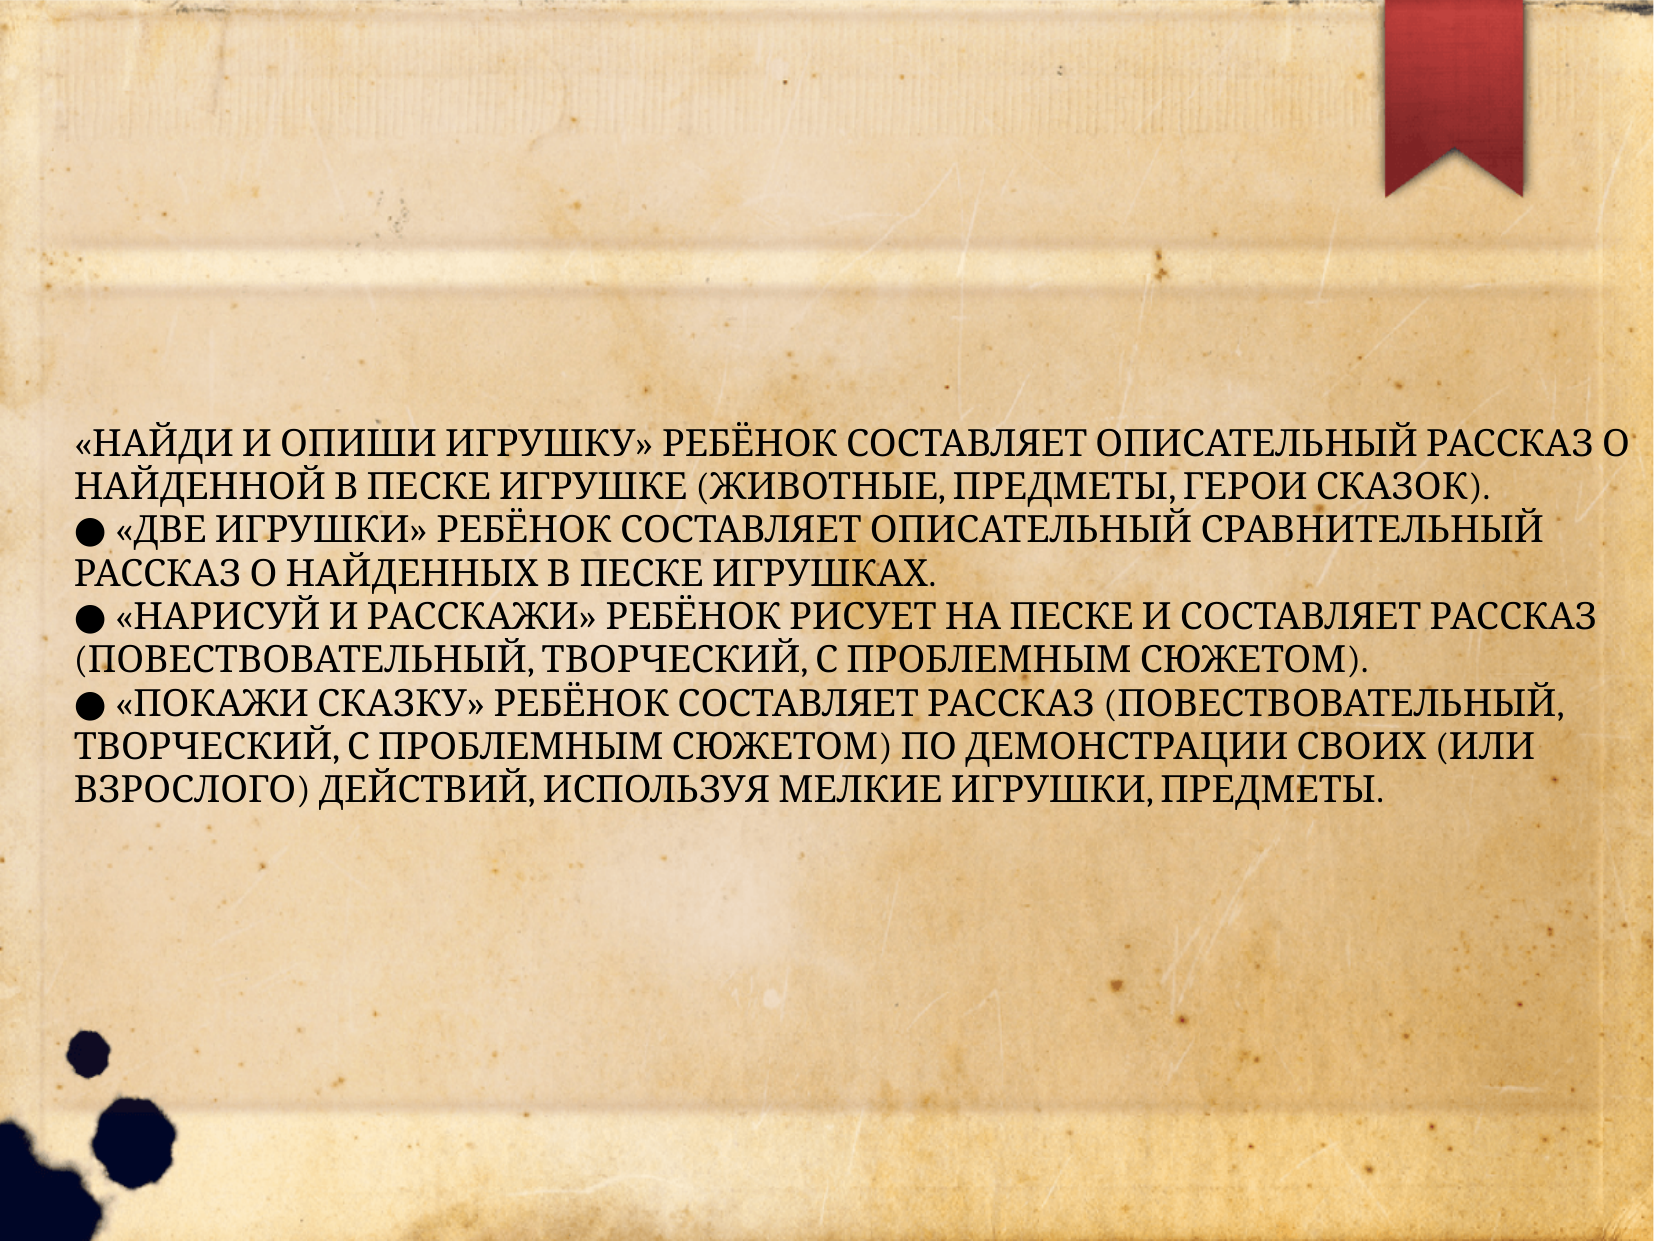

#
«Найди и опиши игрушку» Ребёнок составляет описательный рассказ о найденной в песке игрушке (животные, предметы, герои сказок).
● «Две игрушки» Ребёнок составляет описательный сравнительный рассказ о найденных в песке игрушках.
● «Нарисуй и расскажи» Ребёнок рисует на песке и составляет рассказ (повествовательный, творческий, с проблемным сюжетом).
● «Покажи сказку» Ребёнок составляет рассказ (повествовательный, творческий, с проблемным сюжетом) по демонстрации своих (или взрослого) действий, используя мелкие игрушки, предметы.